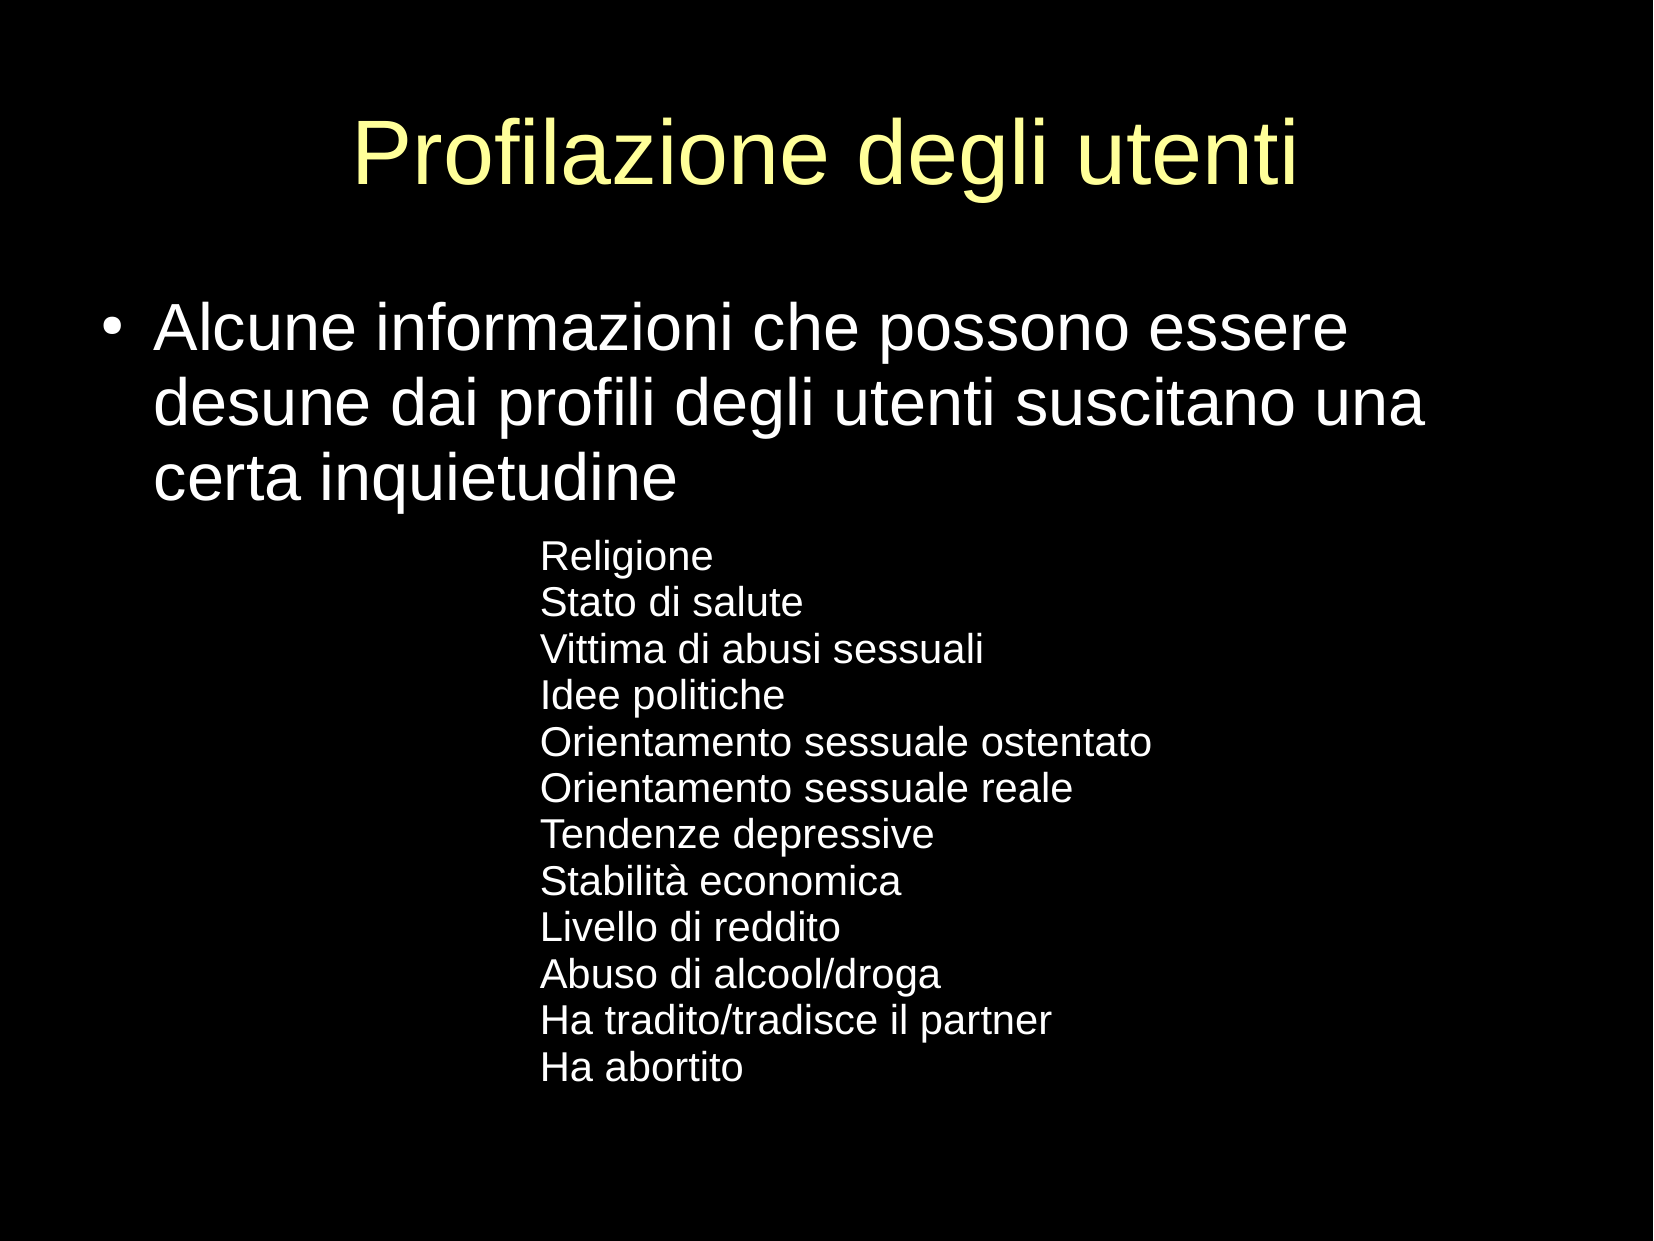

# Profilazione degli utenti
Alcune informazioni che possono essere desune dai profili degli utenti suscitano una certa inquietudine
Religione
Stato di salute
Vittima di abusi sessuali
Idee politiche
Orientamento sessuale ostentato
Orientamento sessuale reale
Tendenze depressive
Stabilità economica
Livello di reddito
Abuso di alcool/droga
Ha tradito/tradisce il partner
Ha abortito